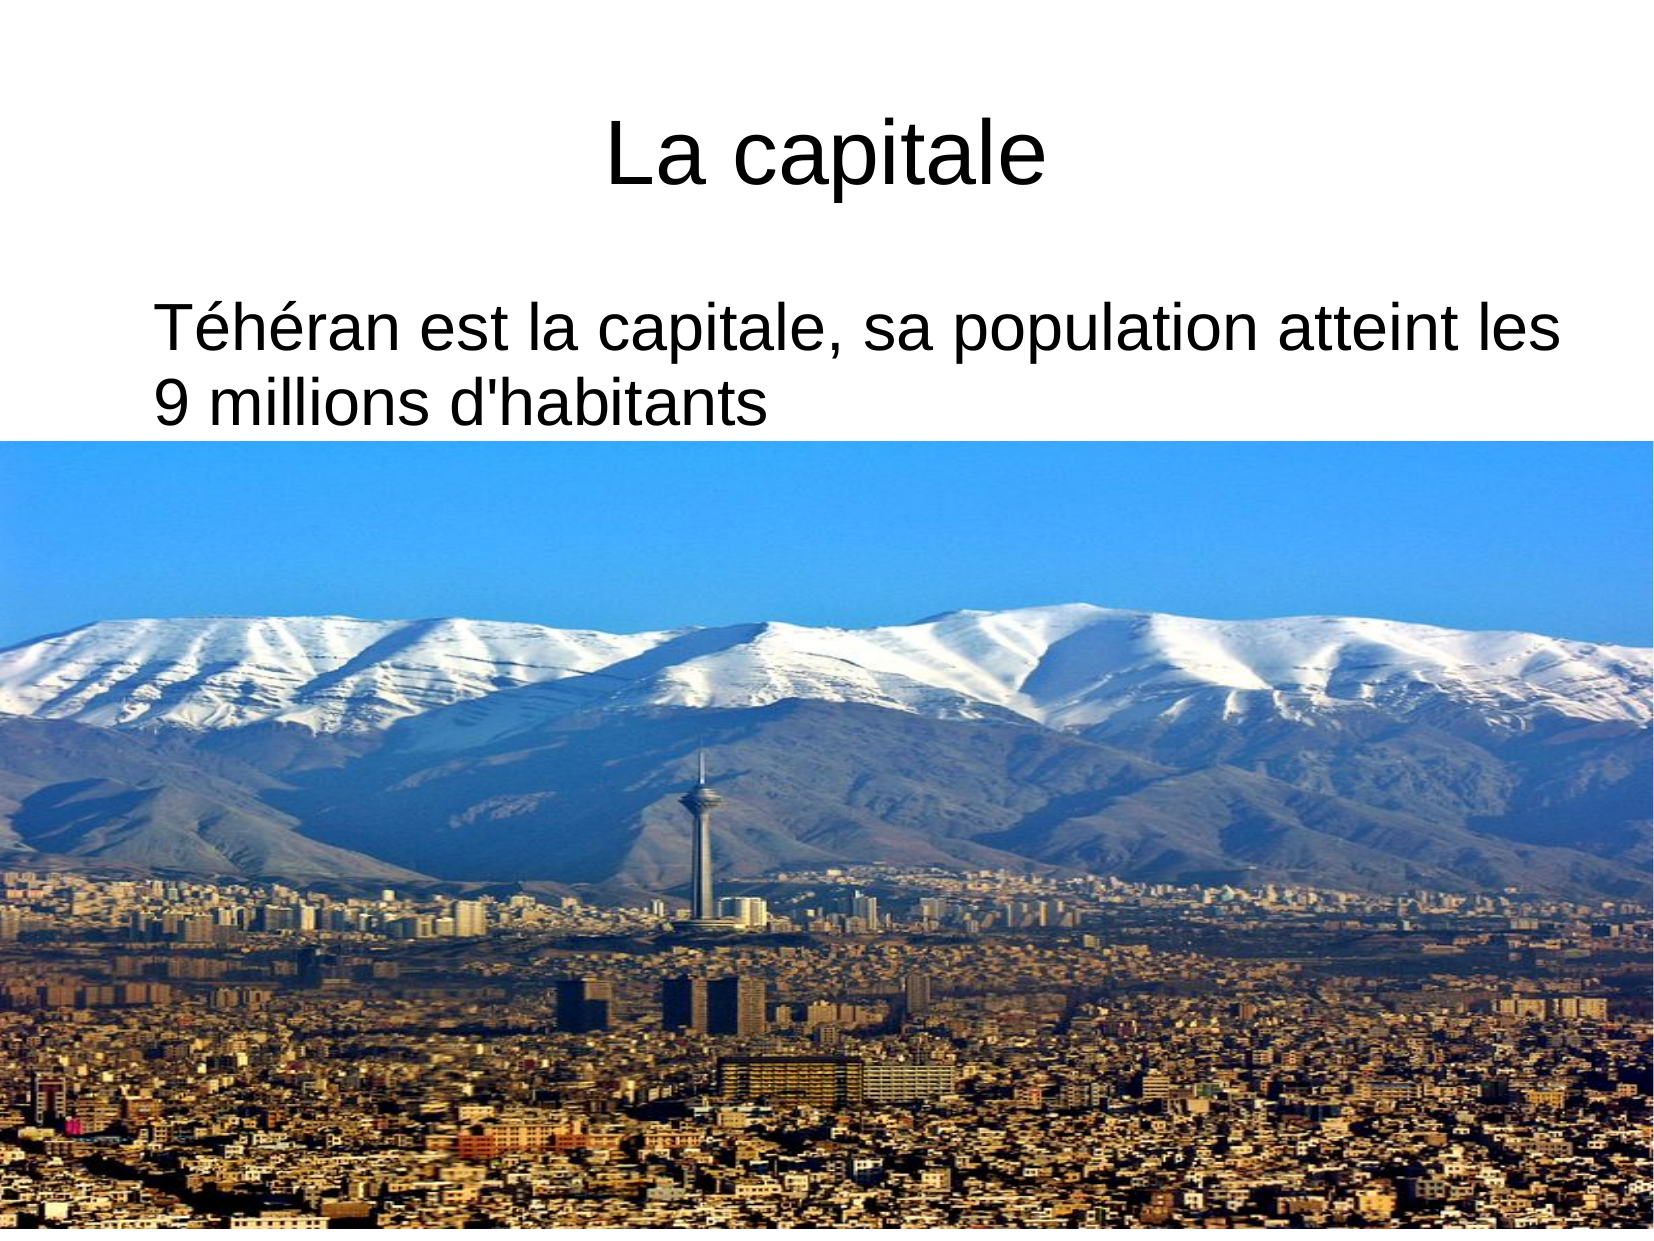

# La capitale
Téhéran est la capitale, sa population atteint les 9 millions d'habitants